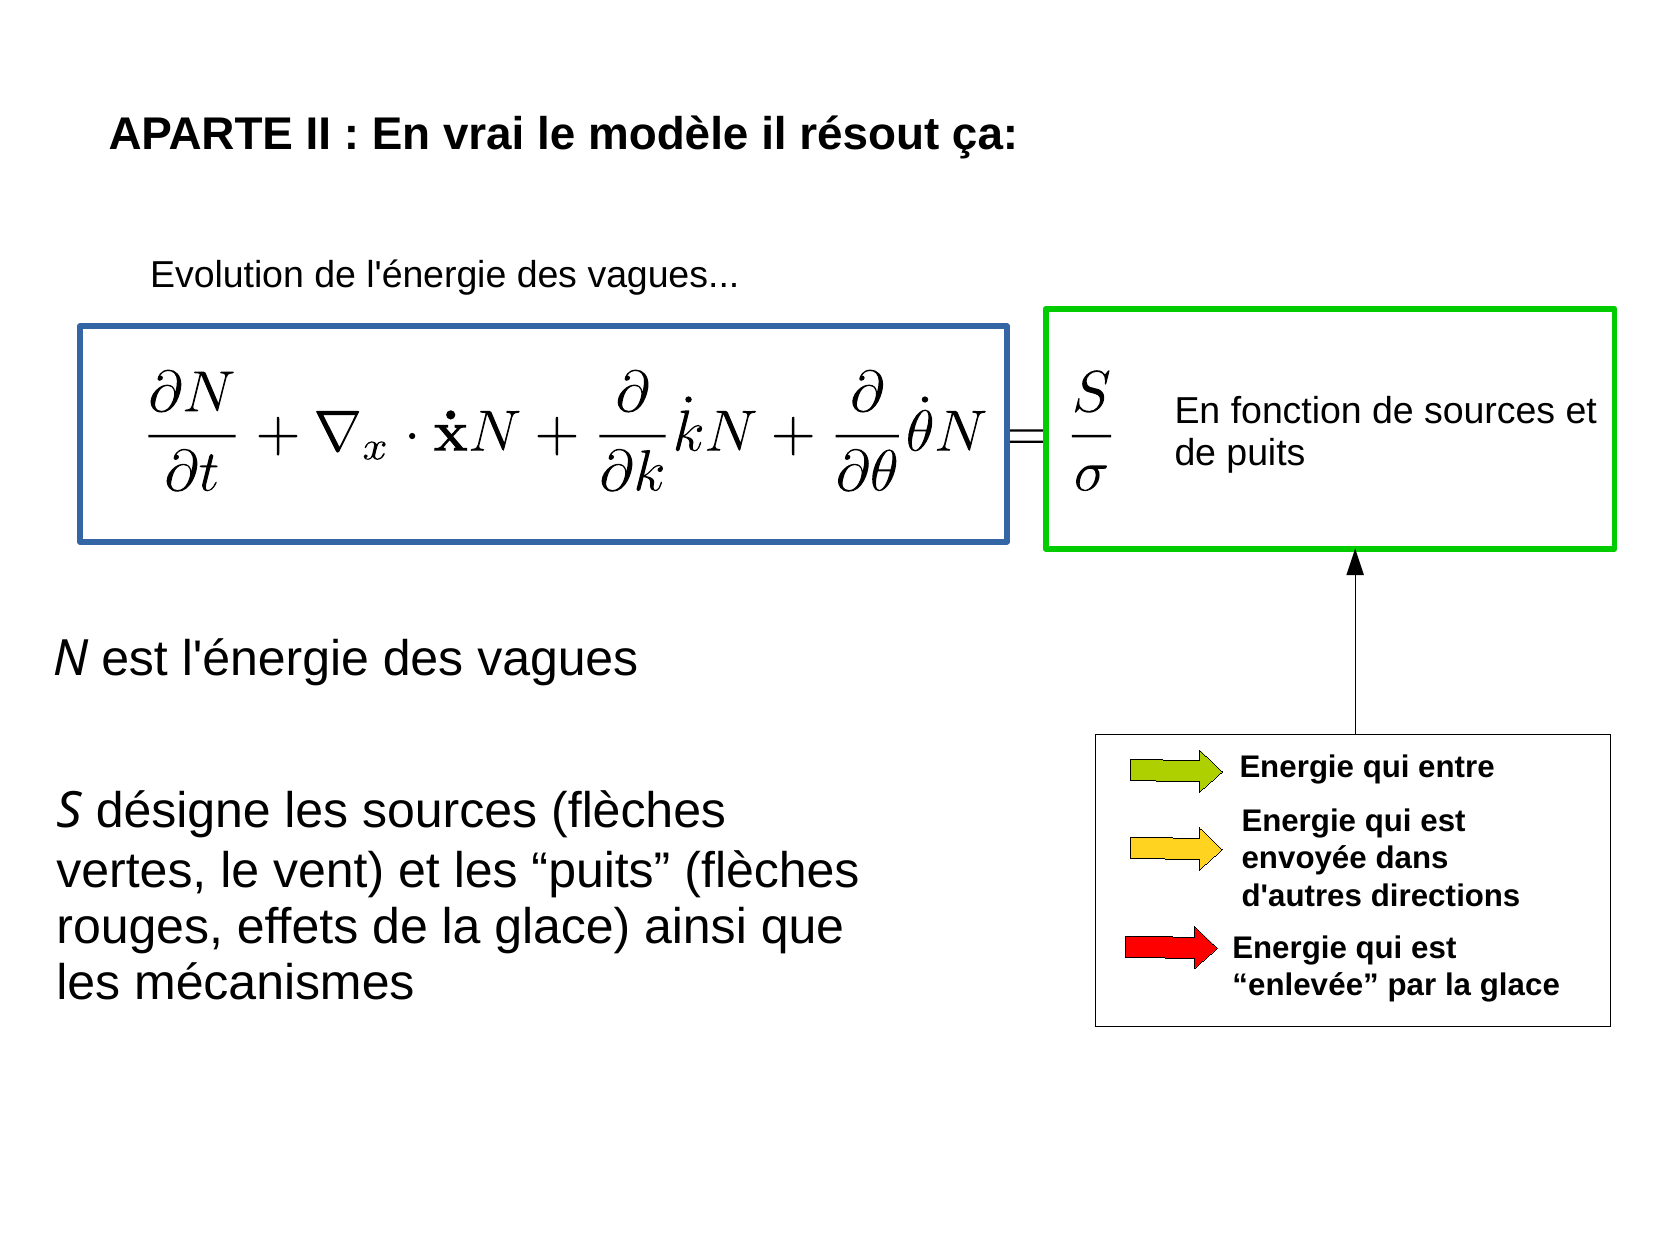

APARTE II : En vrai le modèle il résout ça:
Evolution de l'énergie des vagues...
En fonction de sources et
de puits
N est l'énergie des vagues
Energie qui entre
S désigne les sources (flèches vertes, le vent) et les “puits” (flèches rouges, effets de la glace) ainsi que les mécanismes
Energie qui est envoyée dans d'autres directions
Energie qui est “enlevée” par la glace